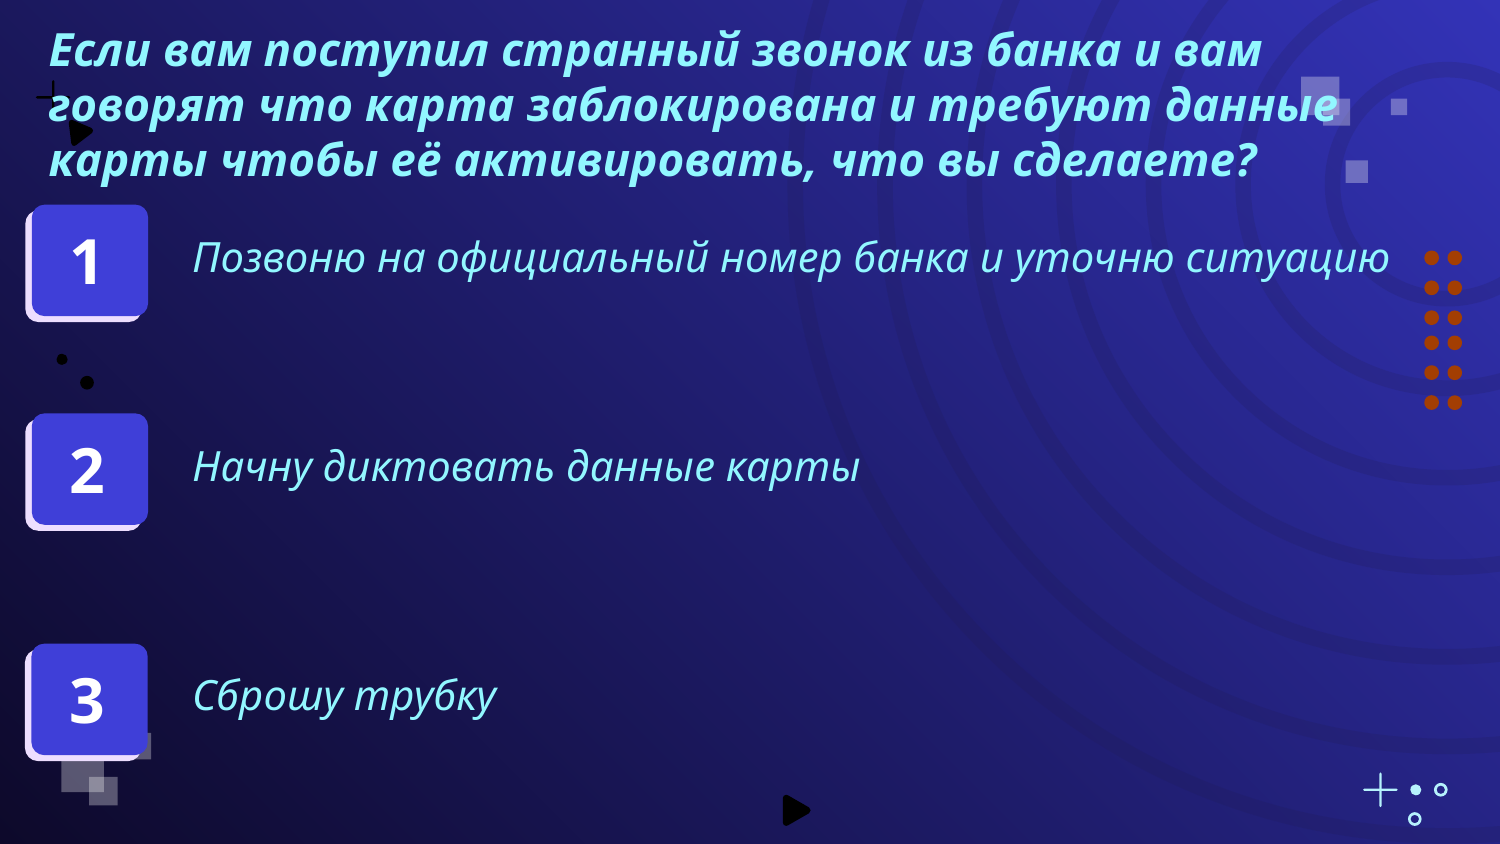

Если вам поступил странный звонок из банка и вам говорят что карта заблокирована и требуют данные карты чтобы её активировать, что вы сделаете?
Позвоню на официальный номер банка и уточню ситуацию
1
# Начну диктовать данные карты
2
Сброшу трубку
3